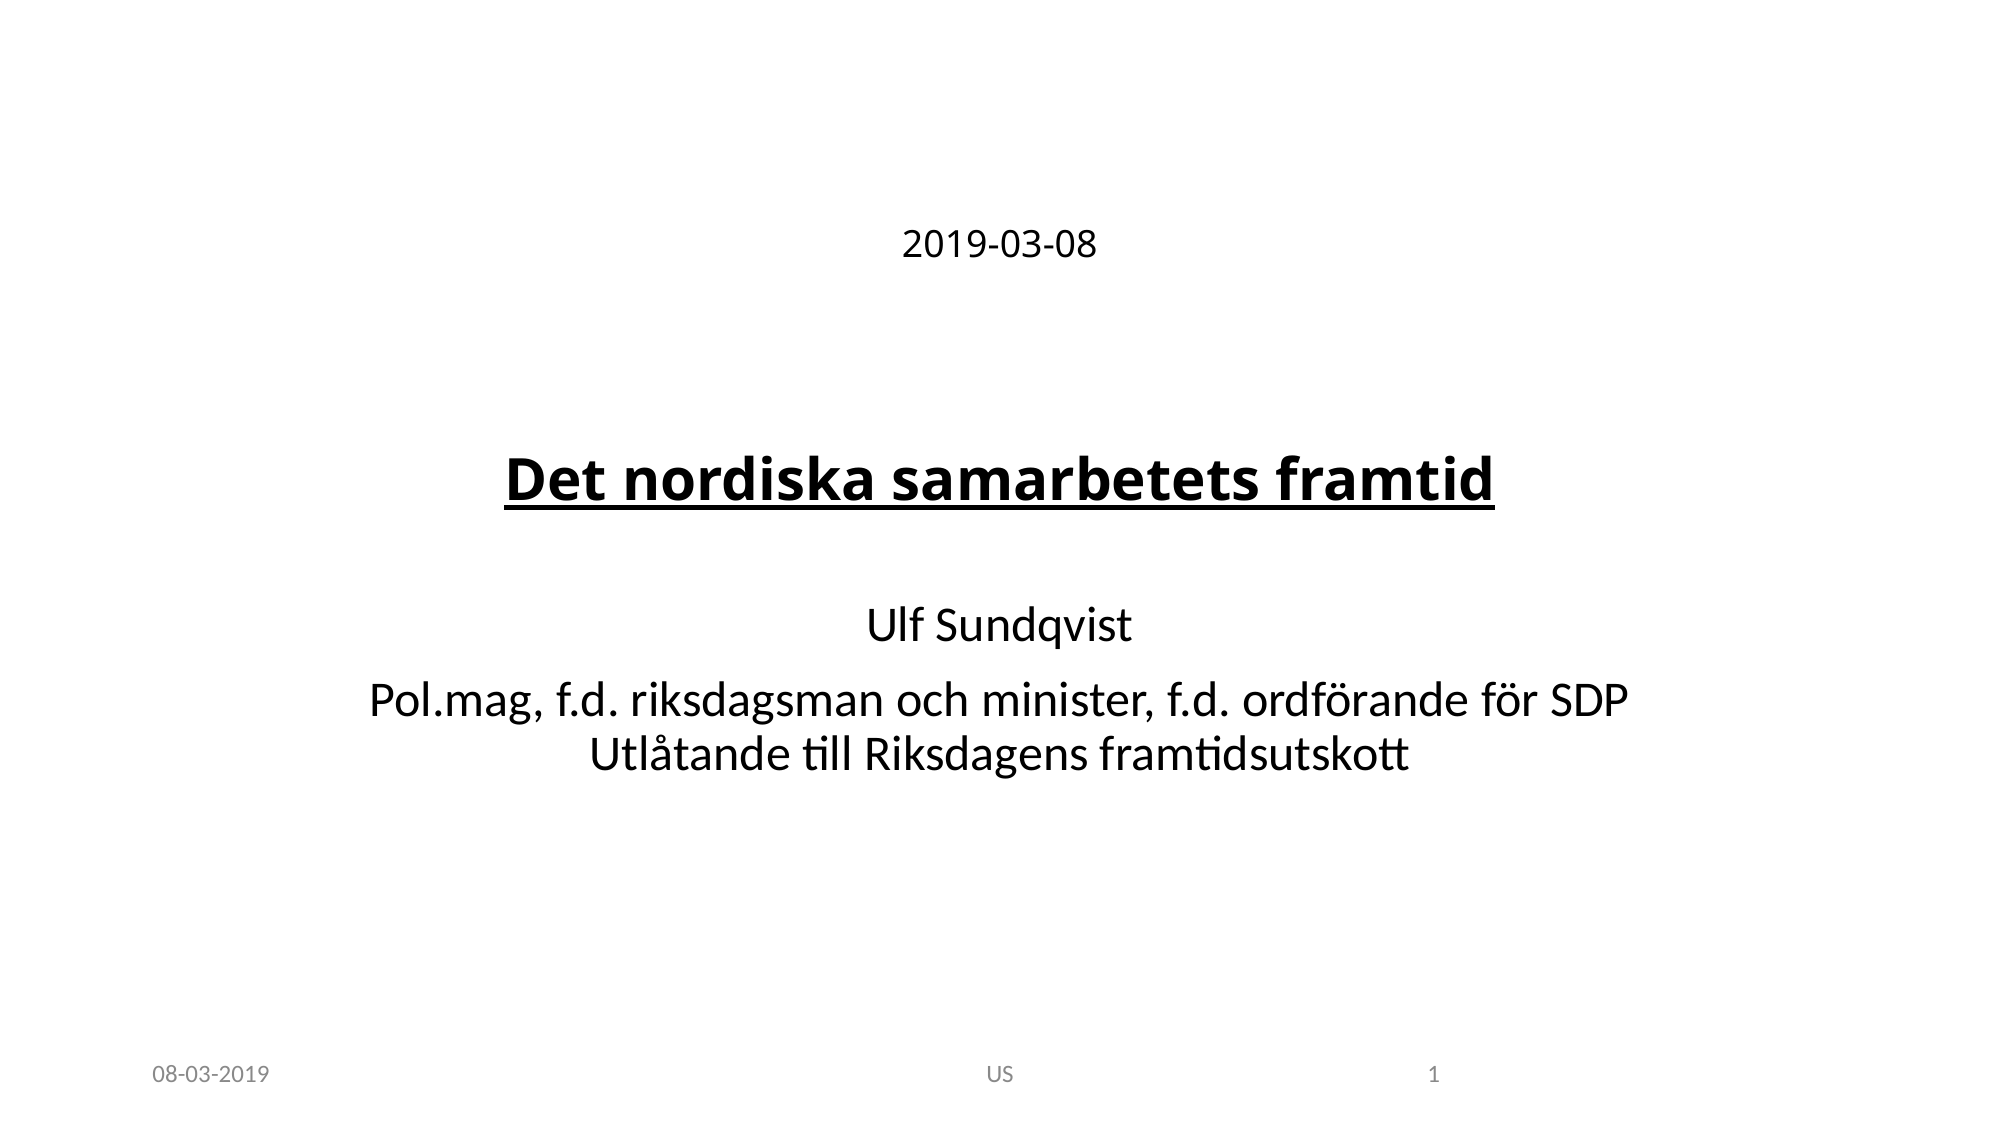

# 2019-03-08   Det nordiska samarbetets framtid
Ulf Sundqvist
Pol.mag, f.d. riksdagsman och minister, f.d. ordförande för SDP
Utlåtande till Riksdagens framtidsutskott
08-03-2019
US
1